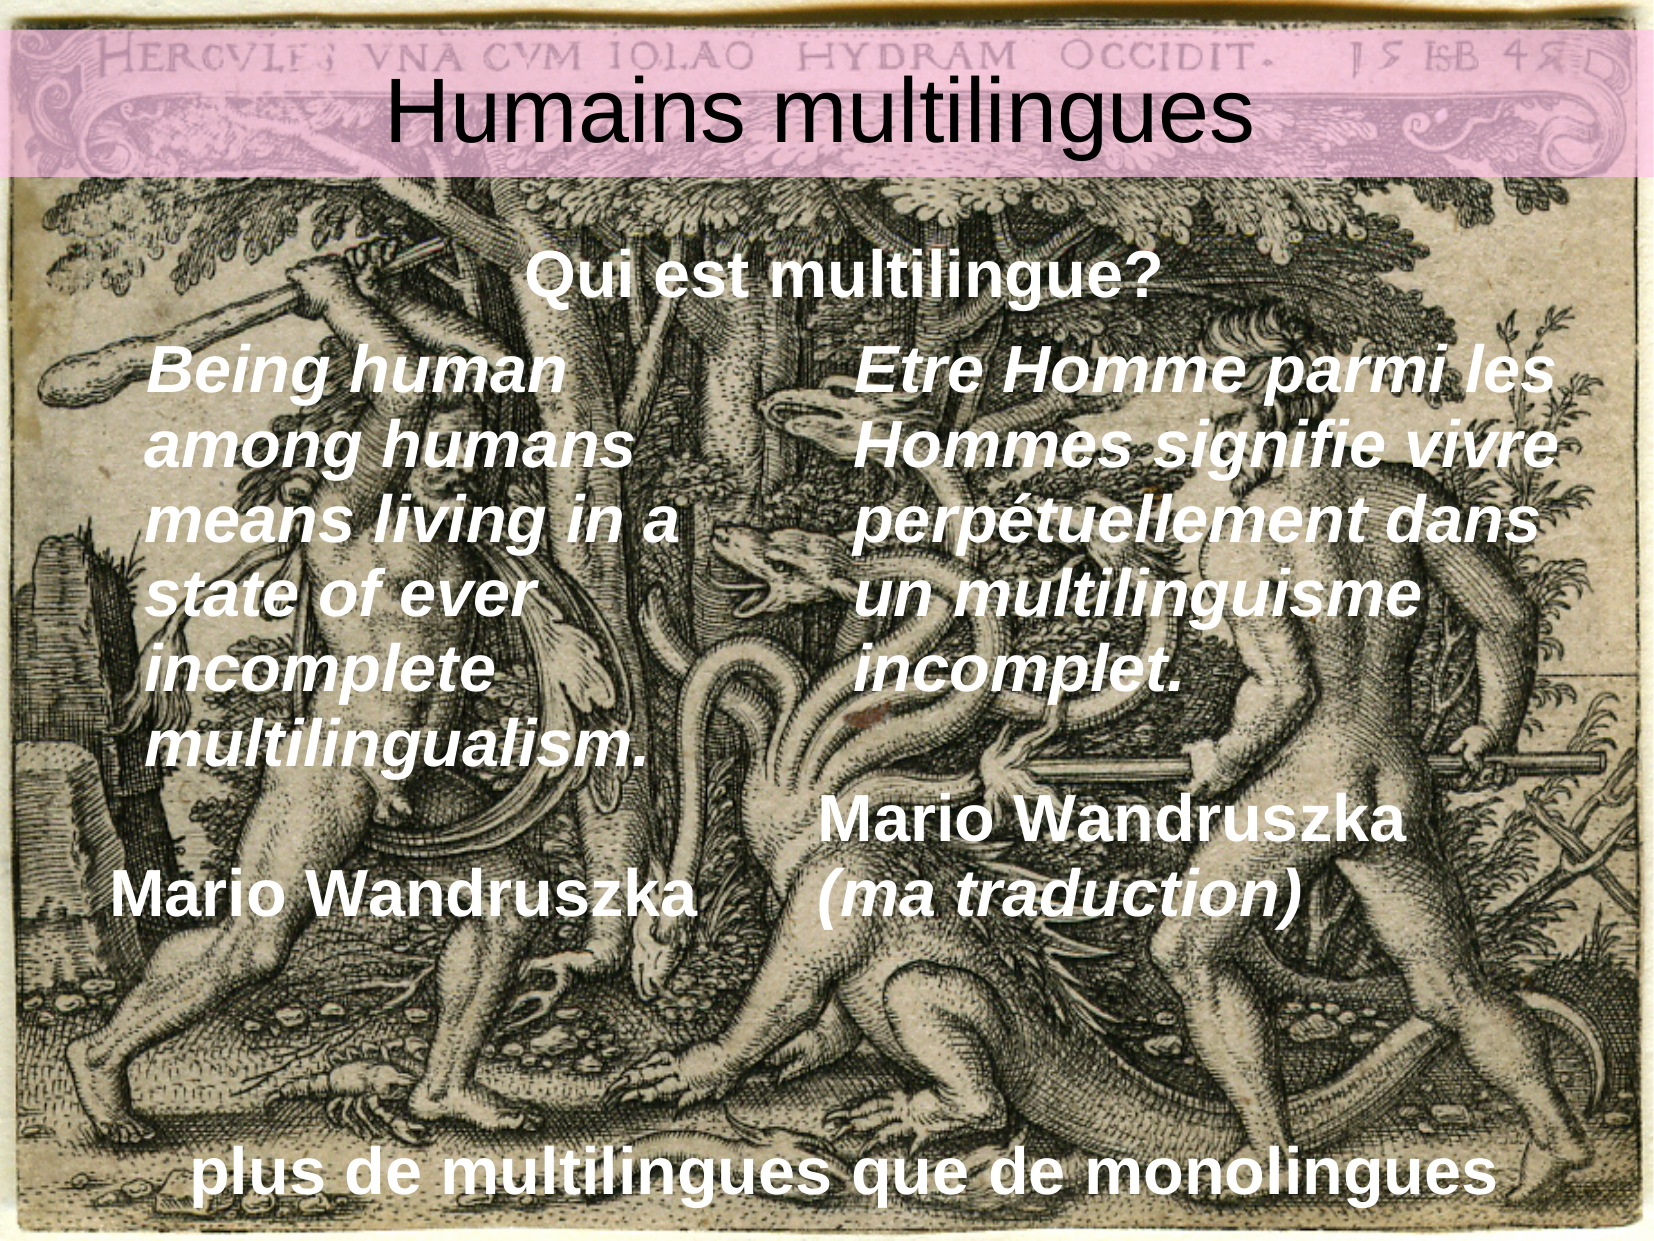

# Humains multilingues
Qui est multilingue?
plus de multilingues que de monolingues
 Being human among humans means living in a state of ever incomplete multilingualism.
Mario Wandruszka
 Etre Homme parmi les Hommes signifie vivre perpétuellement dans un multilinguisme incomplet.
Mario Wandruszka
(ma traduction)